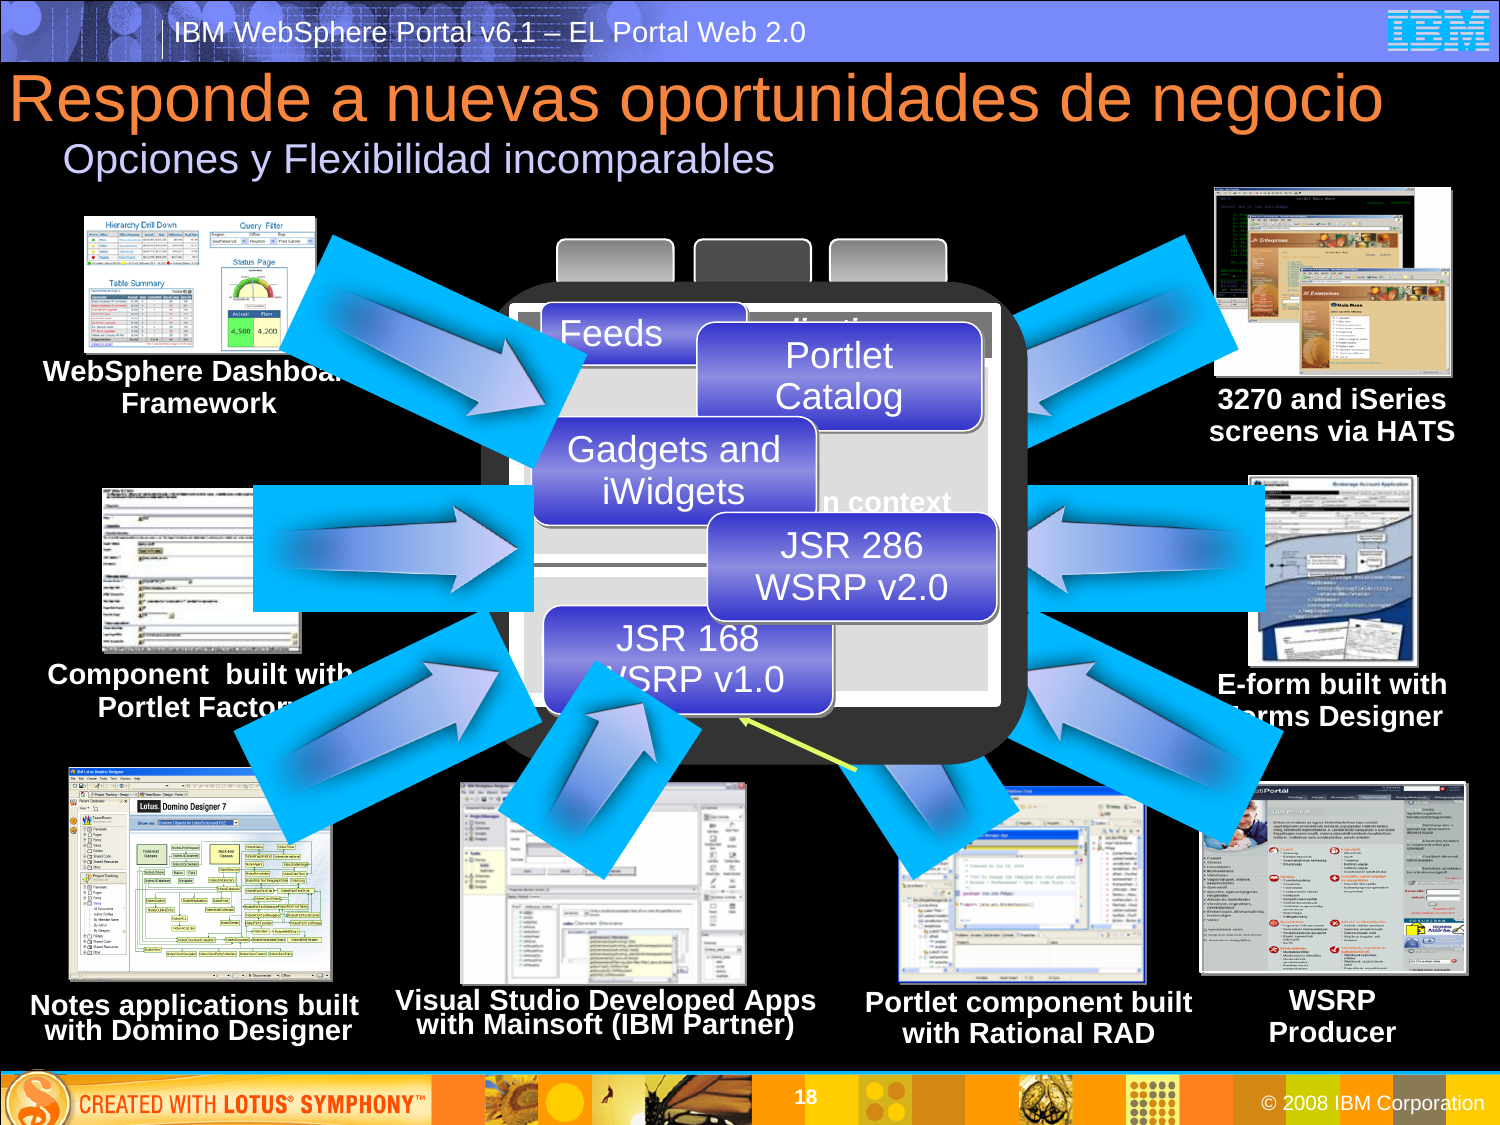

# Responde a nuevas oportunidades de negocio
Opciones y Flexibilidad incomparables
3270 and iSeries screens via HATS
 WebSphere Dashboard Framework
composite applications
role-based
in context
services
process driven
Feeds
Portlet Catalog
Gadgets and iWidgets
JSR 286
WSRP v2.0
JSR 168
WSRP v1.0
E-form built with Forms Designer
Component built with Portlet Factory
WSRP Producer
Visual Studio Developed Apps with Mainsoft (IBM Partner)
Portlet component built
with Rational RAD
Notes applications built
with Domino Designer
18